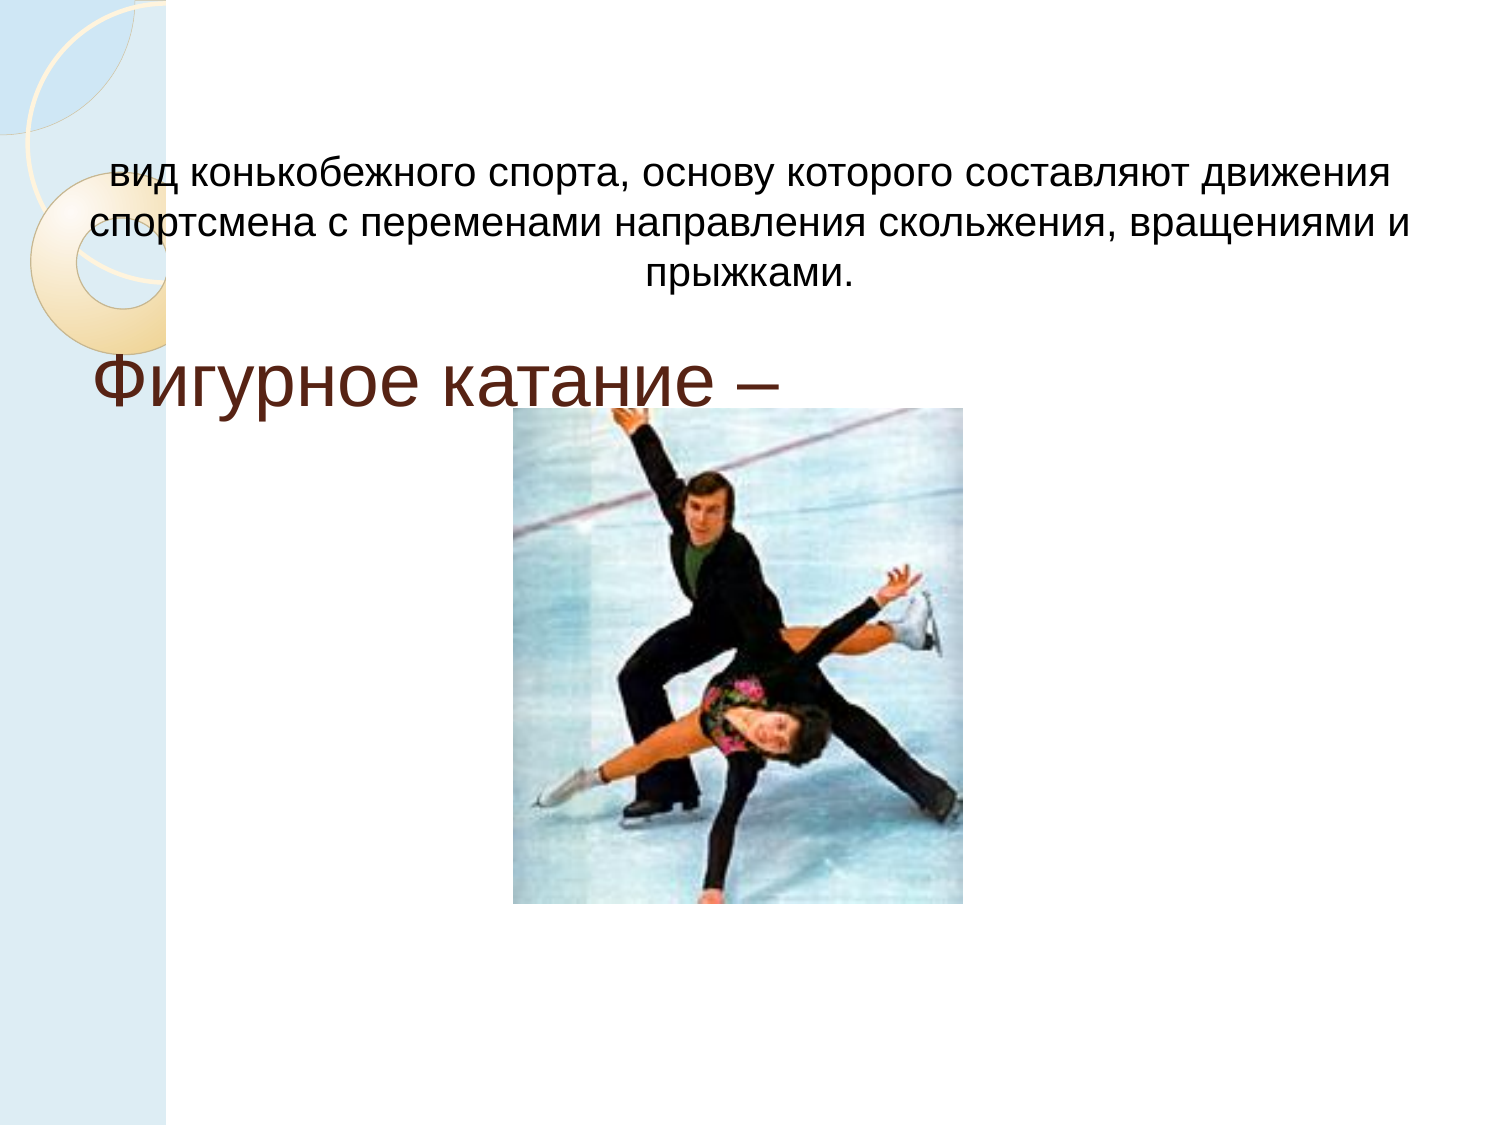

# Фигурное катание –
вид конькобежного спорта, основу которого составляют движения спортсмена с переменами направления скольжения, вращениями и прыжками.